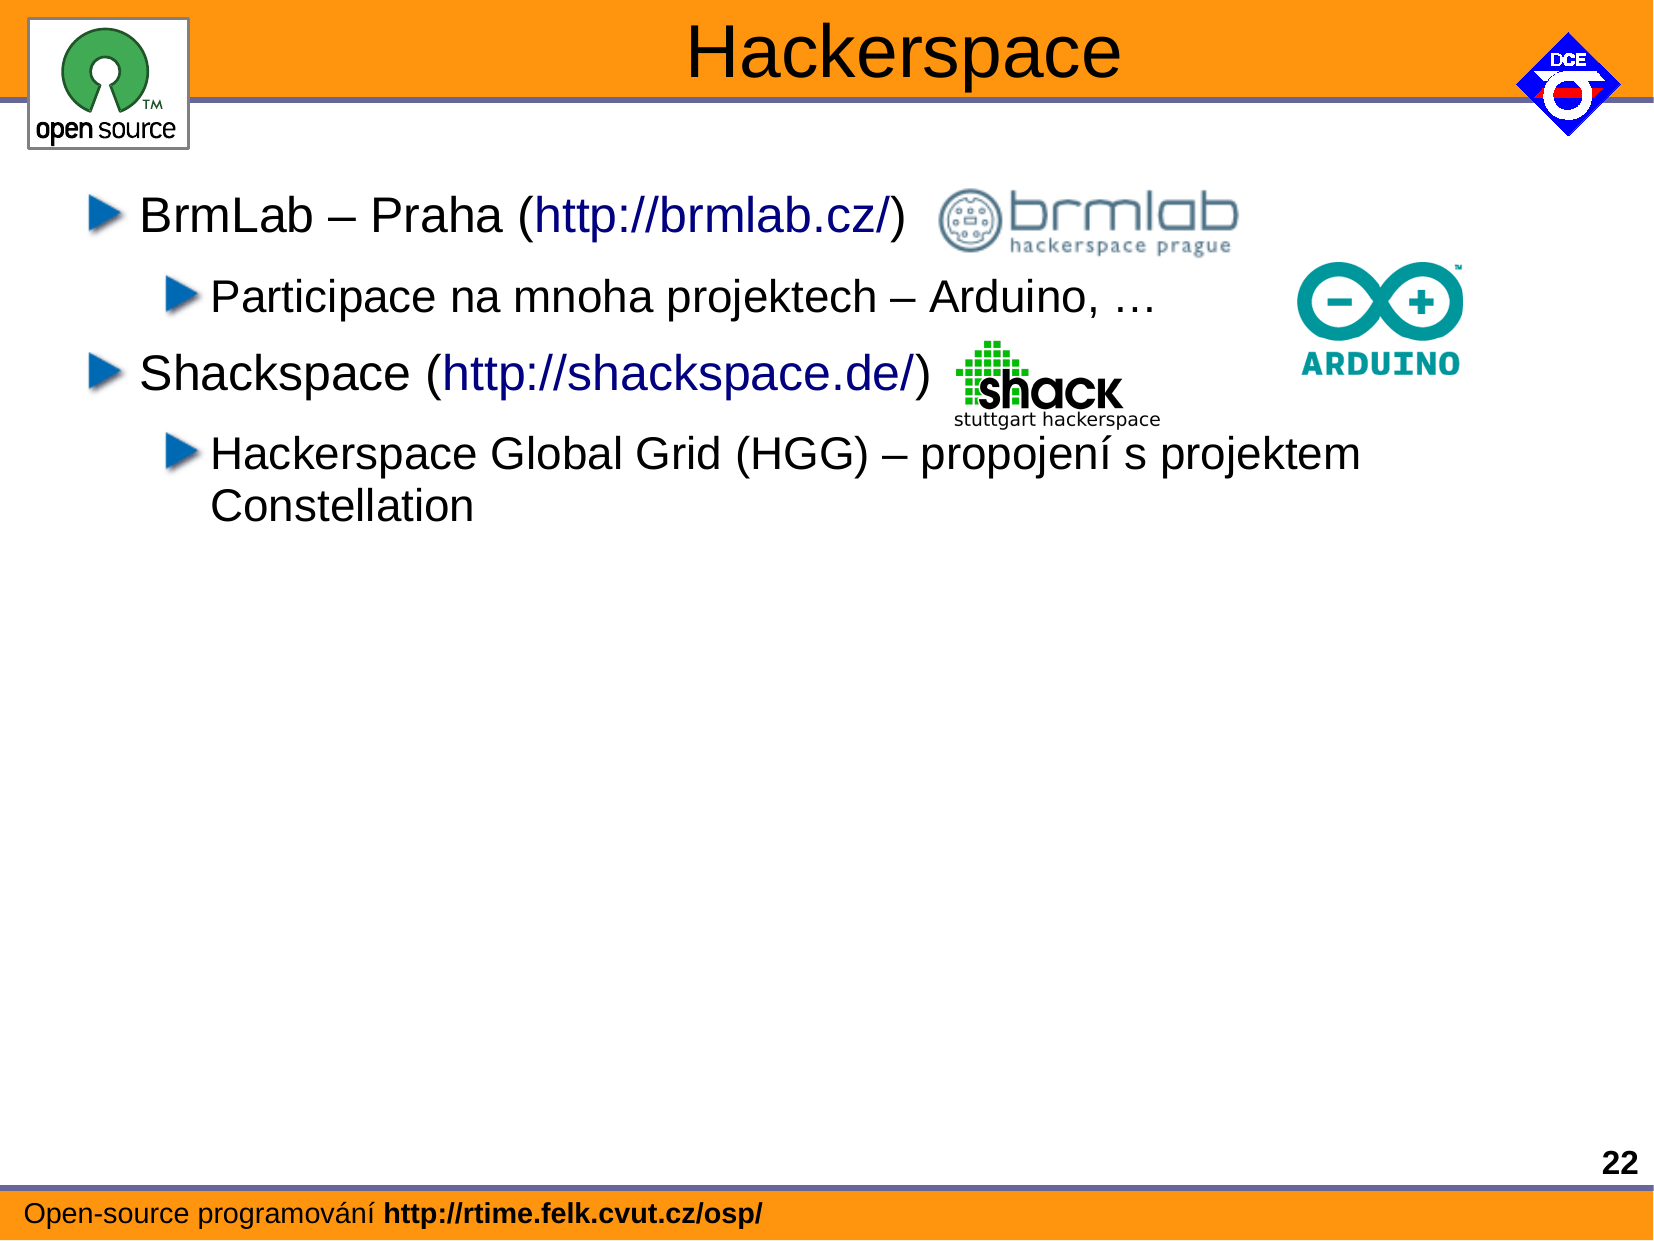

# Hackerspace
BrmLab – Praha (http://brmlab.cz/)
Participace na mnoha projektech – Arduino, …
Shackspace (http://shackspace.de/)
Hackerspace Global Grid (HGG) – propojení s projektem Constellation